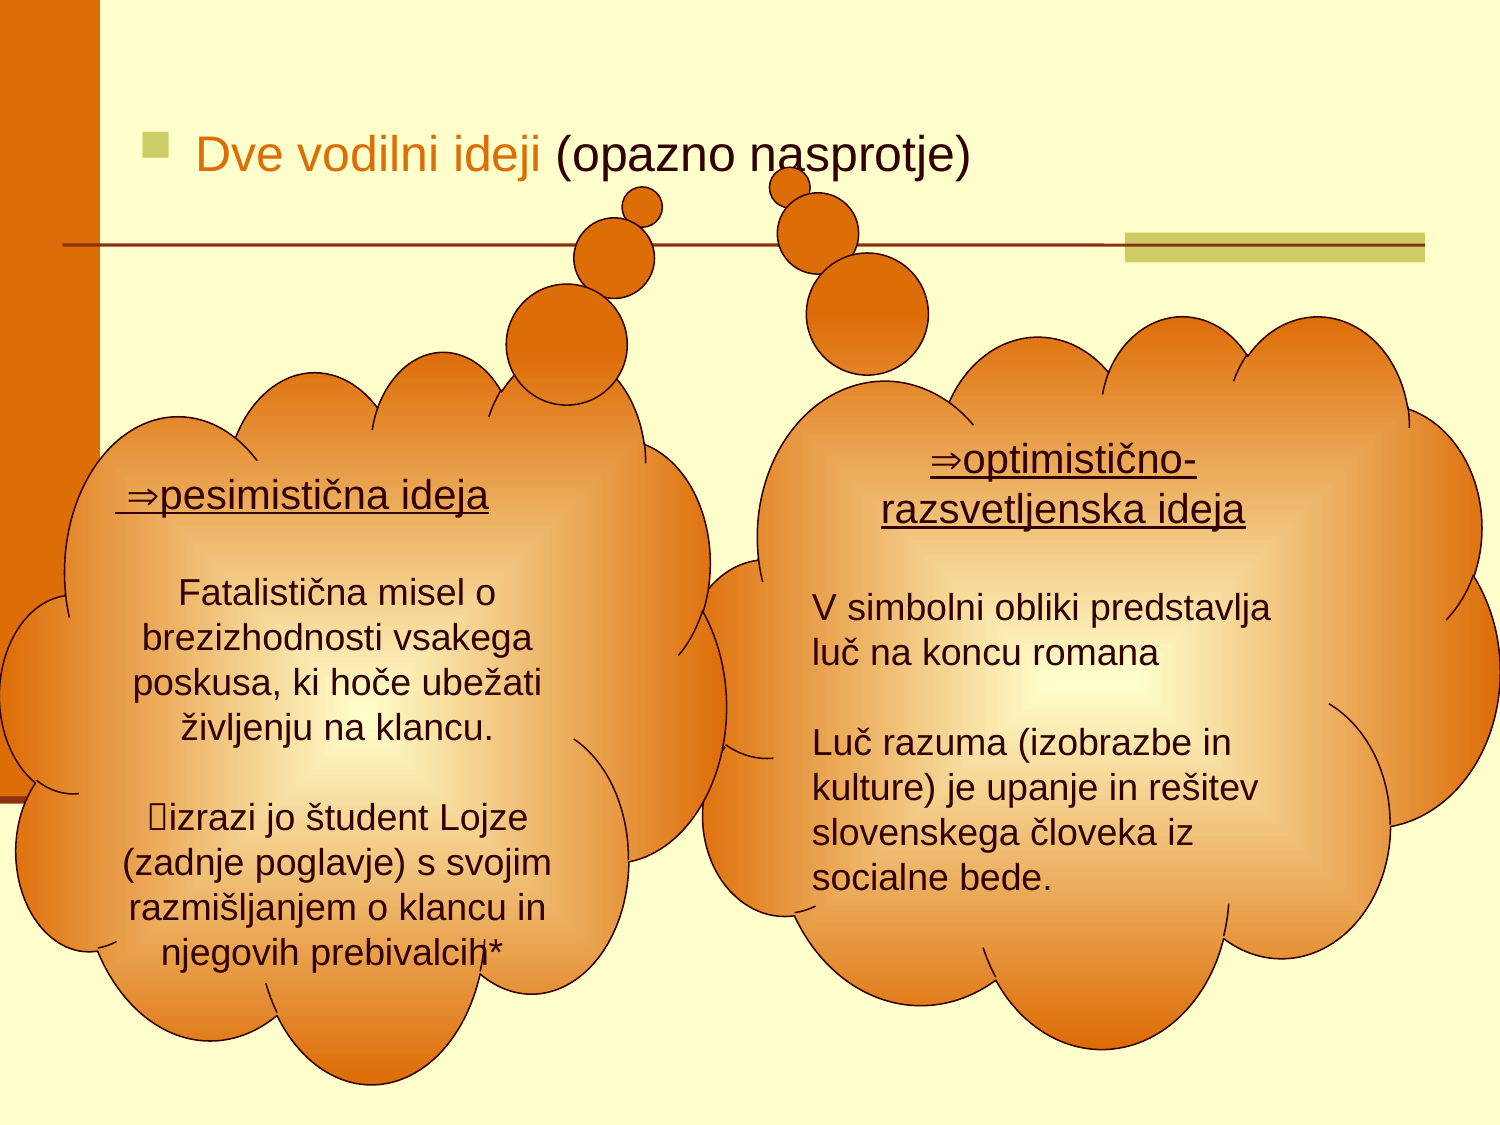

# Dve vodilni ideji (opazno nasprotje)
optimistično-razsvetljenska ideja
V simbolni obliki predstavlja luč na koncu romana
Luč razuma (izobrazbe in kulture) je upanje in rešitev slovenskega človeka iz socialne bede.
 pesimistična ideja
Fatalistična misel o brezizhodnosti vsakega poskusa, ki hoče ubežati življenju na klancu.
izrazi jo študent Lojze (zadnje poglavje) s svojim razmišljanjem o klancu in njegovih prebivalcih*